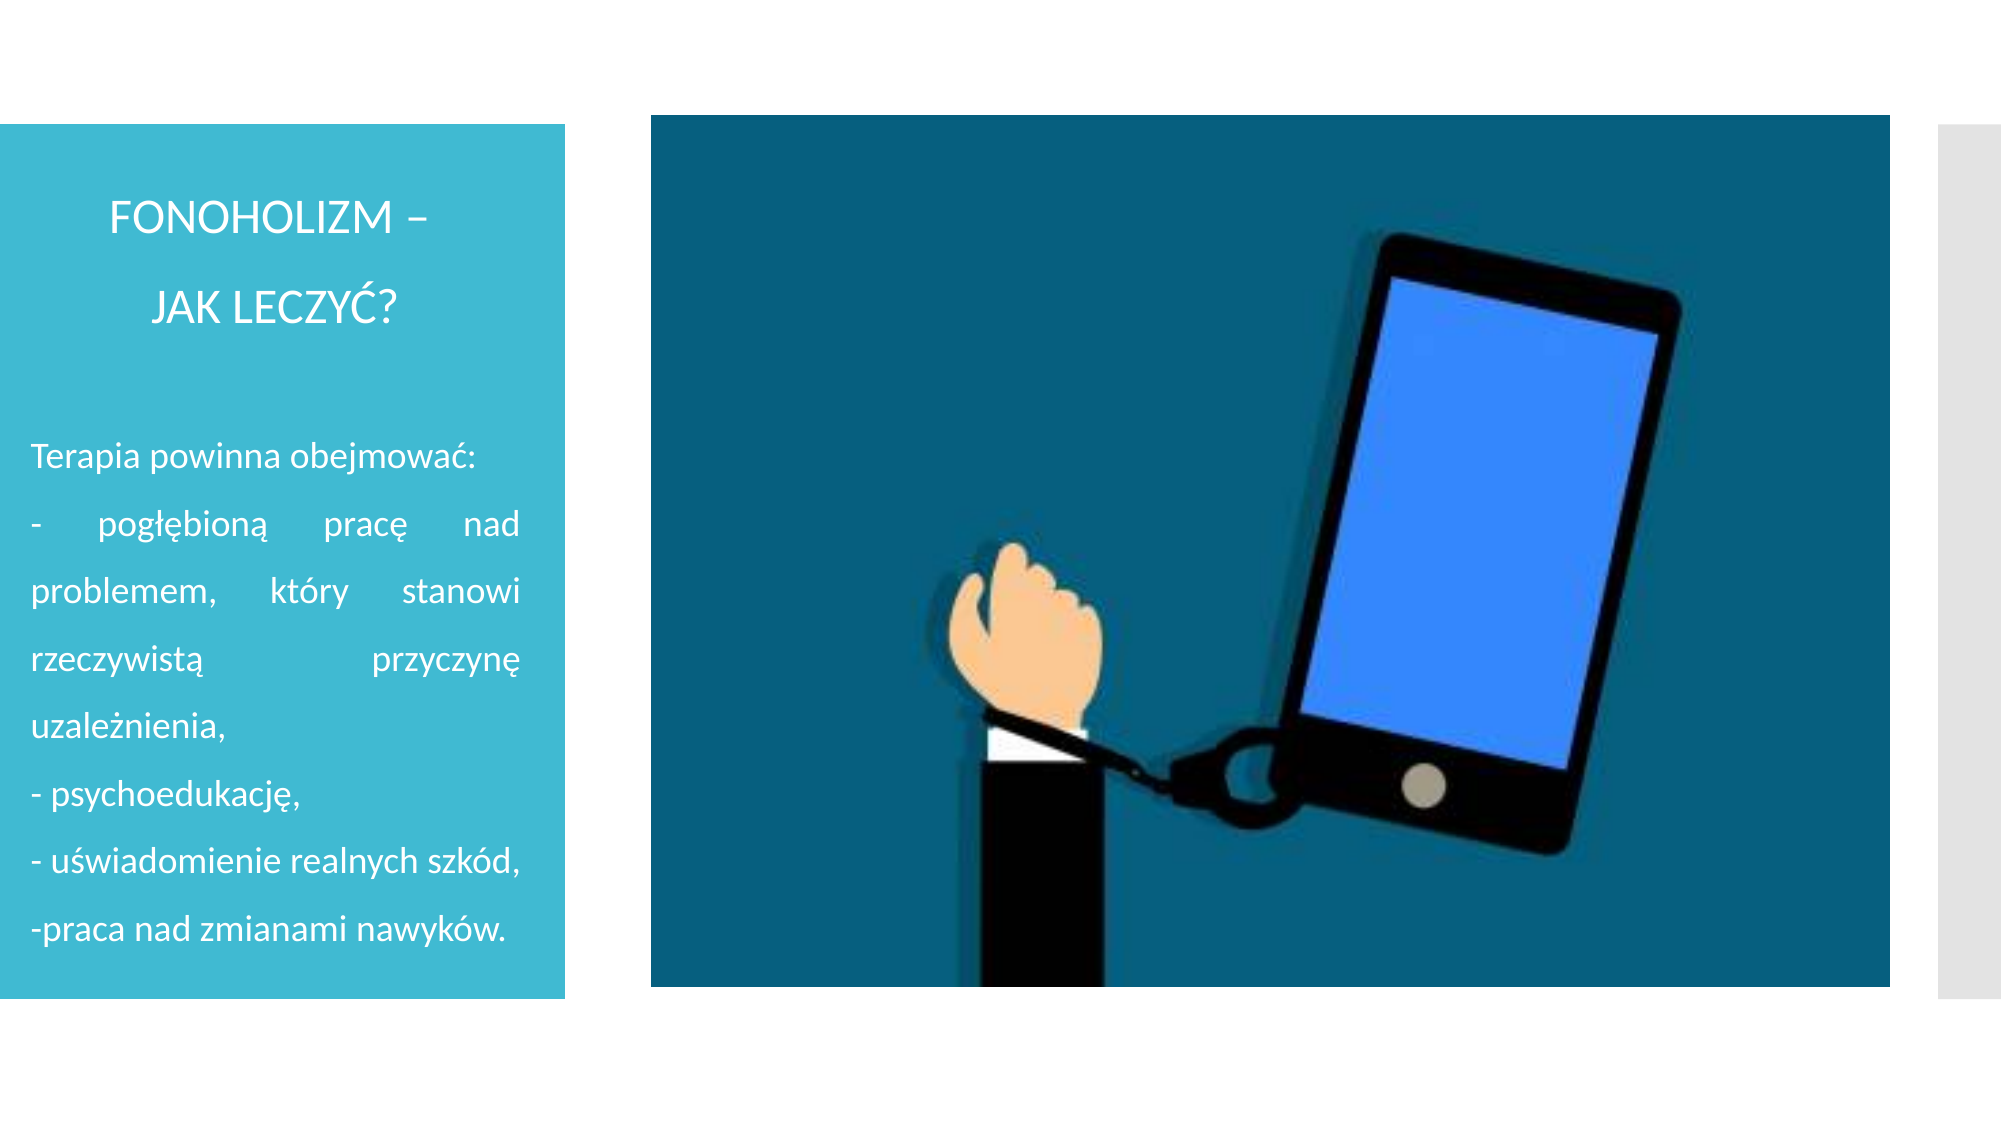

FONOHOLIZM –
JAK LECZYĆ?
Terapia powinna obejmować:
- pogłębioną pracę nad problemem, który stanowi rzeczywistą przyczynę uzależnienia,
- psychoedukację,
- uświadomienie realnych szkód,
-praca nad zmianami nawyków.